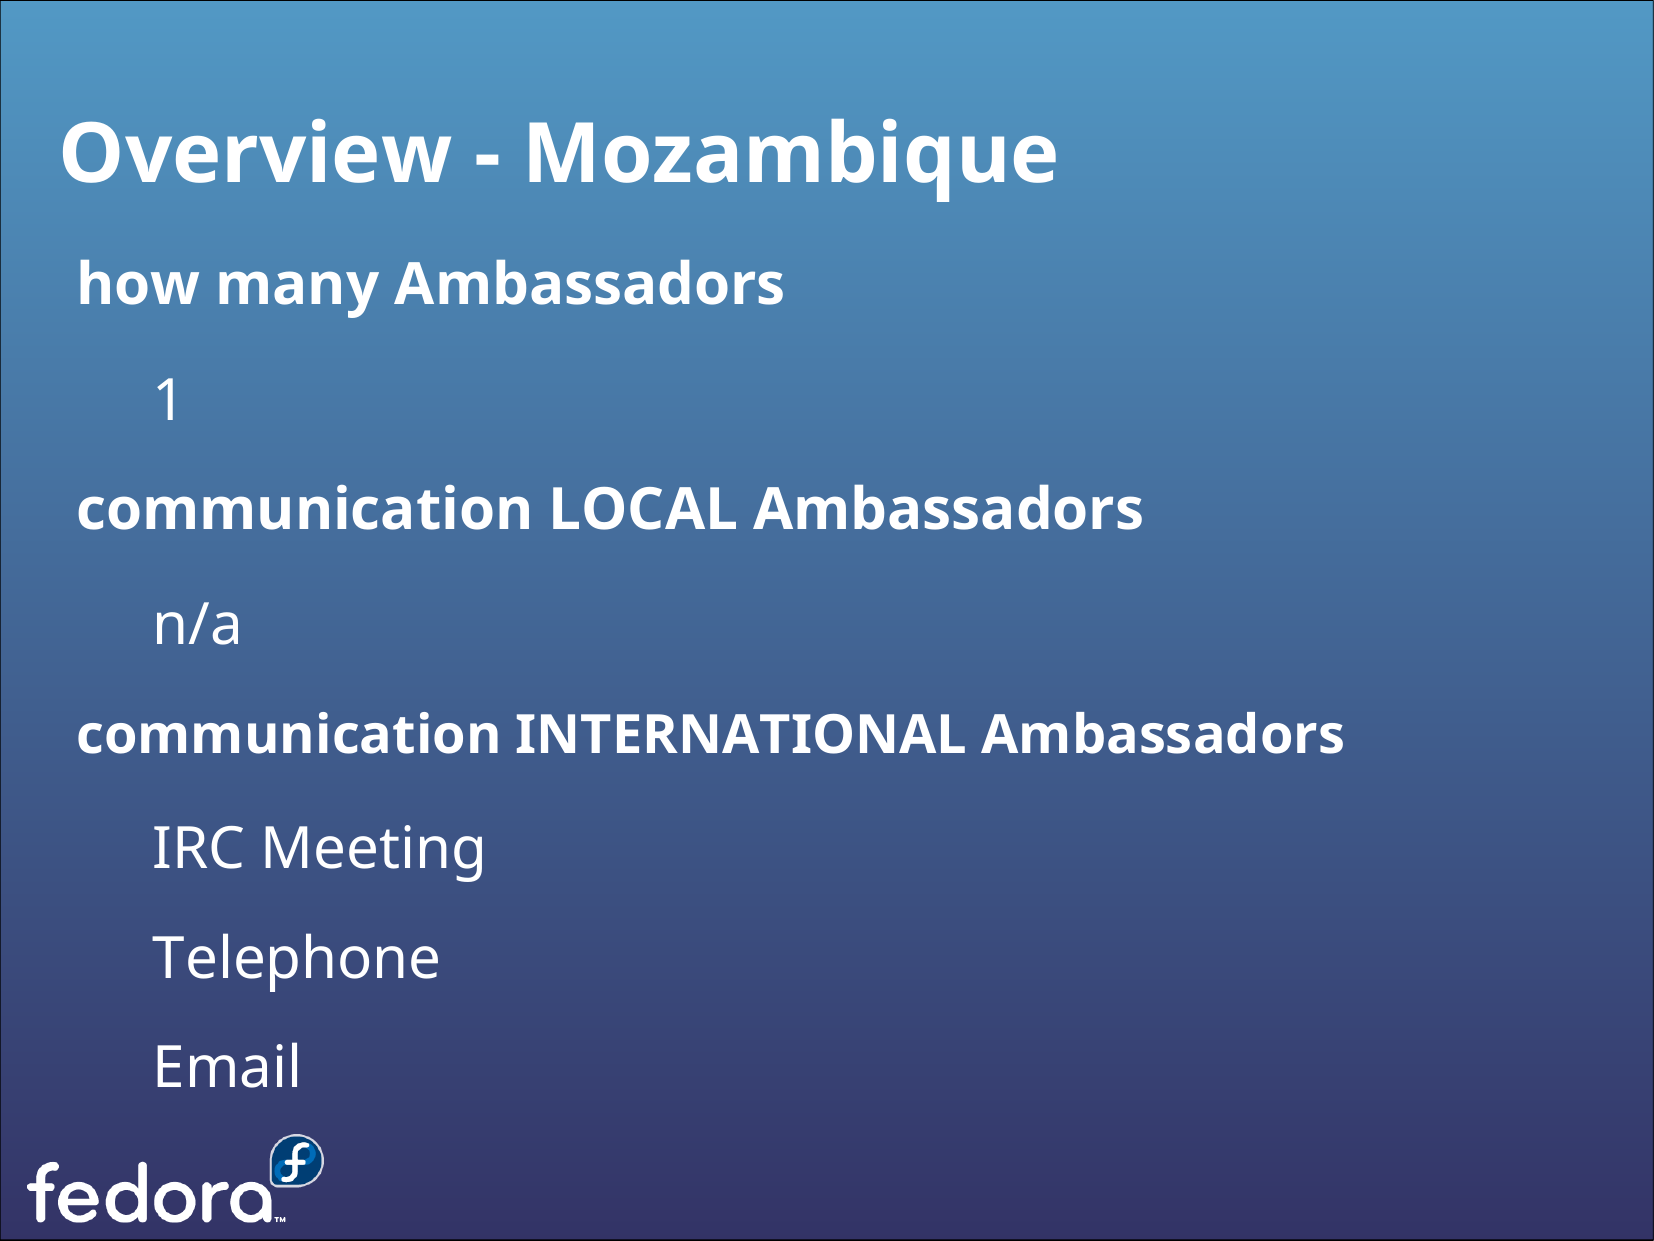

# Overview - Mozambique
how many Ambassadors
1
communication LOCAL Ambassadors
n/a
communication INTERNATIONAL Ambassadors
IRC Meeting
Telephone
Email